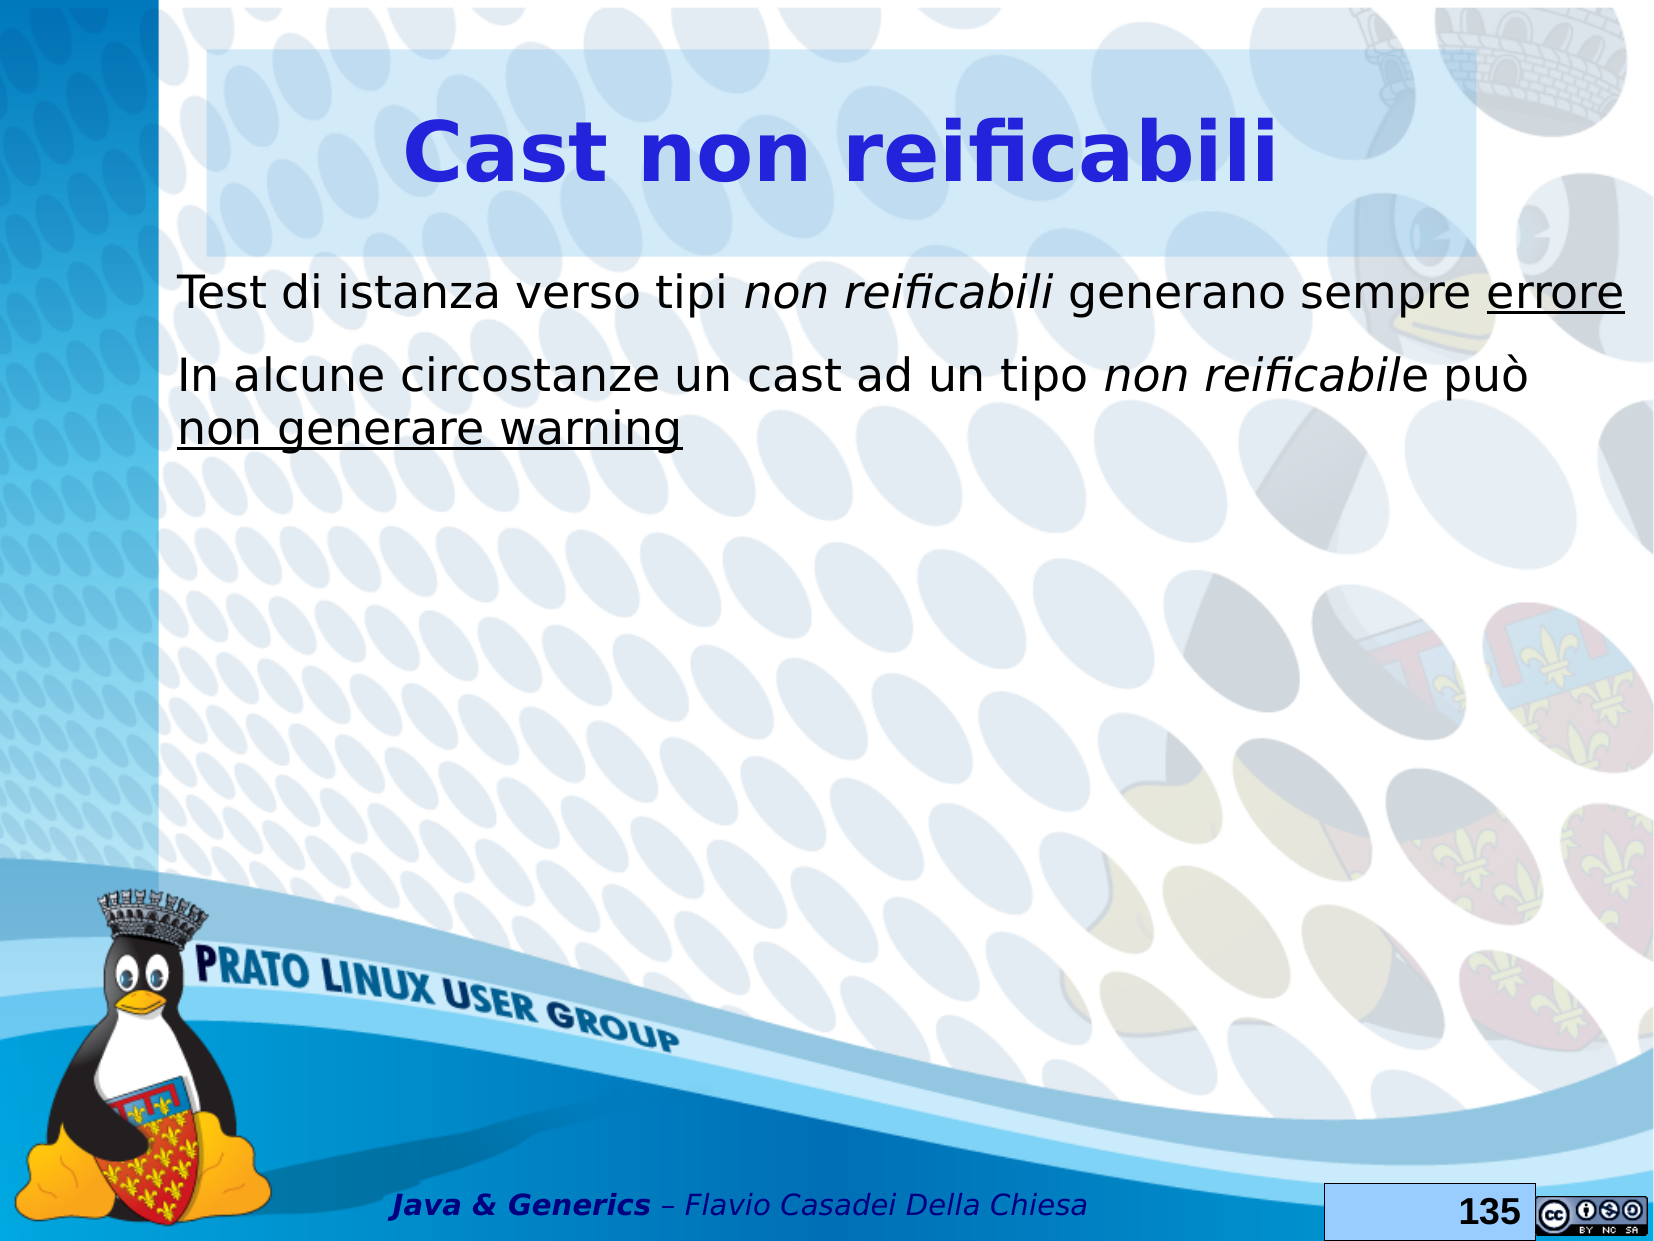

# Cast non reificabili
Test di istanza verso tipi non reificabili generano sempre errore
In alcune circostanze un cast ad un tipo non reificabile può non generare warning